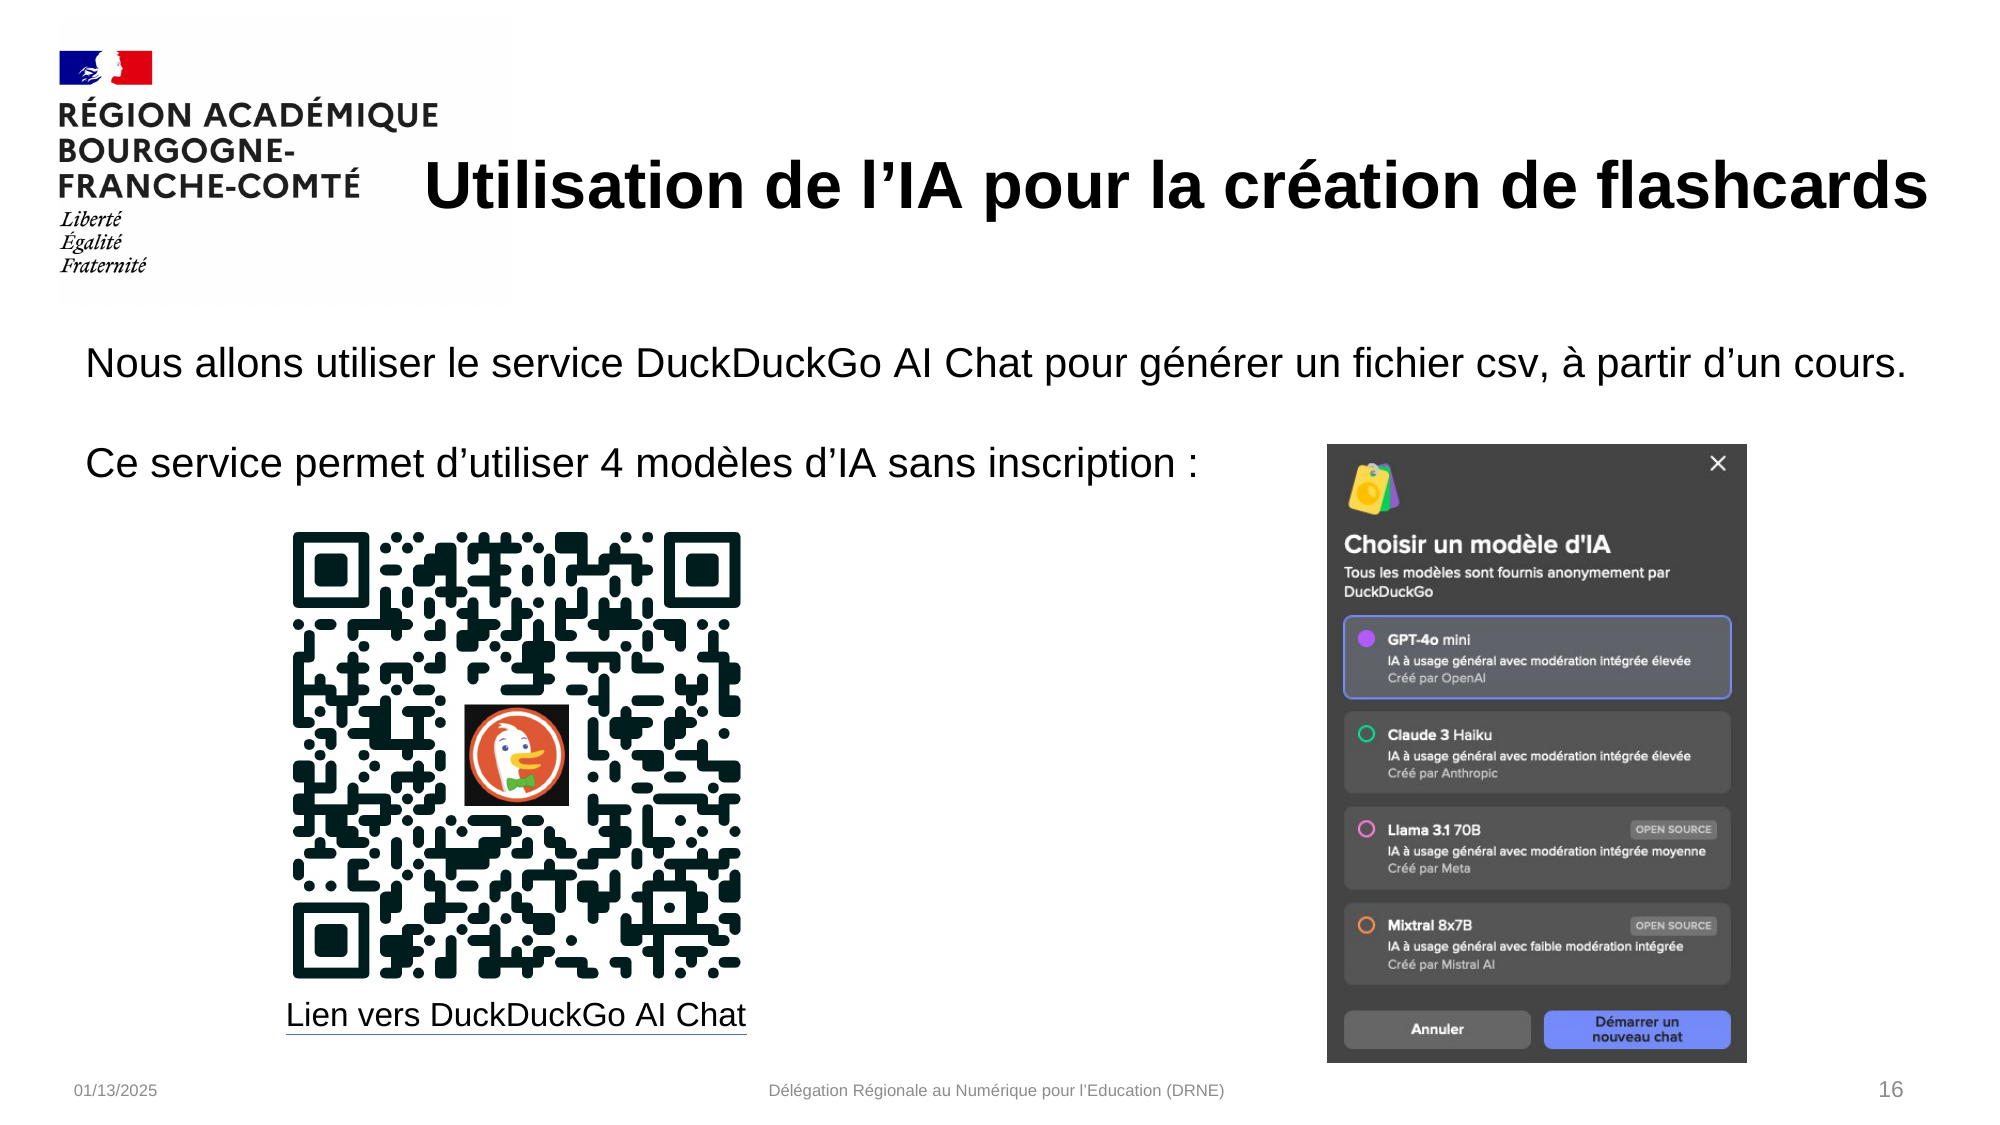

Utilisation de l’IA pour la création de flashcards
Nous allons utiliser le service DuckDuckGo AI Chat pour générer un fichier csv, à partir d’un cours.
Ce service permet d’utiliser 4 modèles d’IA sans inscription :
Lien vers DuckDuckGo AI Chat
16
01/13/2025
Délégation Régionale au Numérique pour l’Education (DRNE)